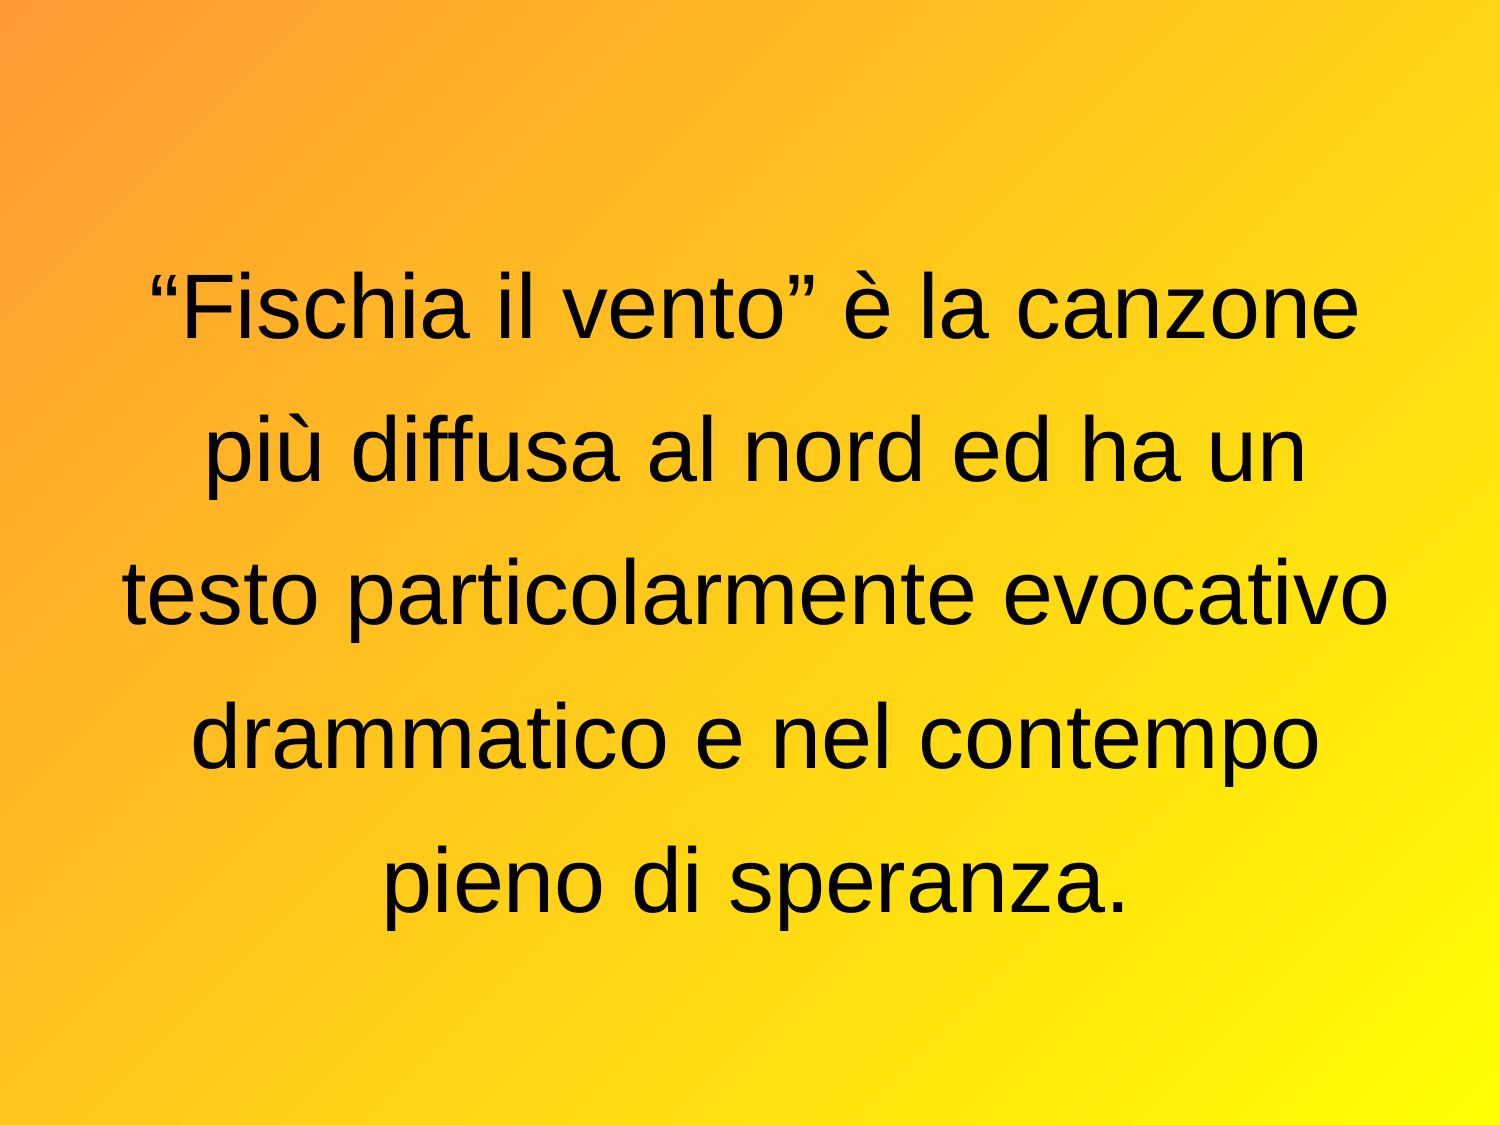

# “Fischia il vento” è la canzone più diffusa al nord ed ha un testo particolarmente evocativo drammatico e nel contempo pieno di speranza.